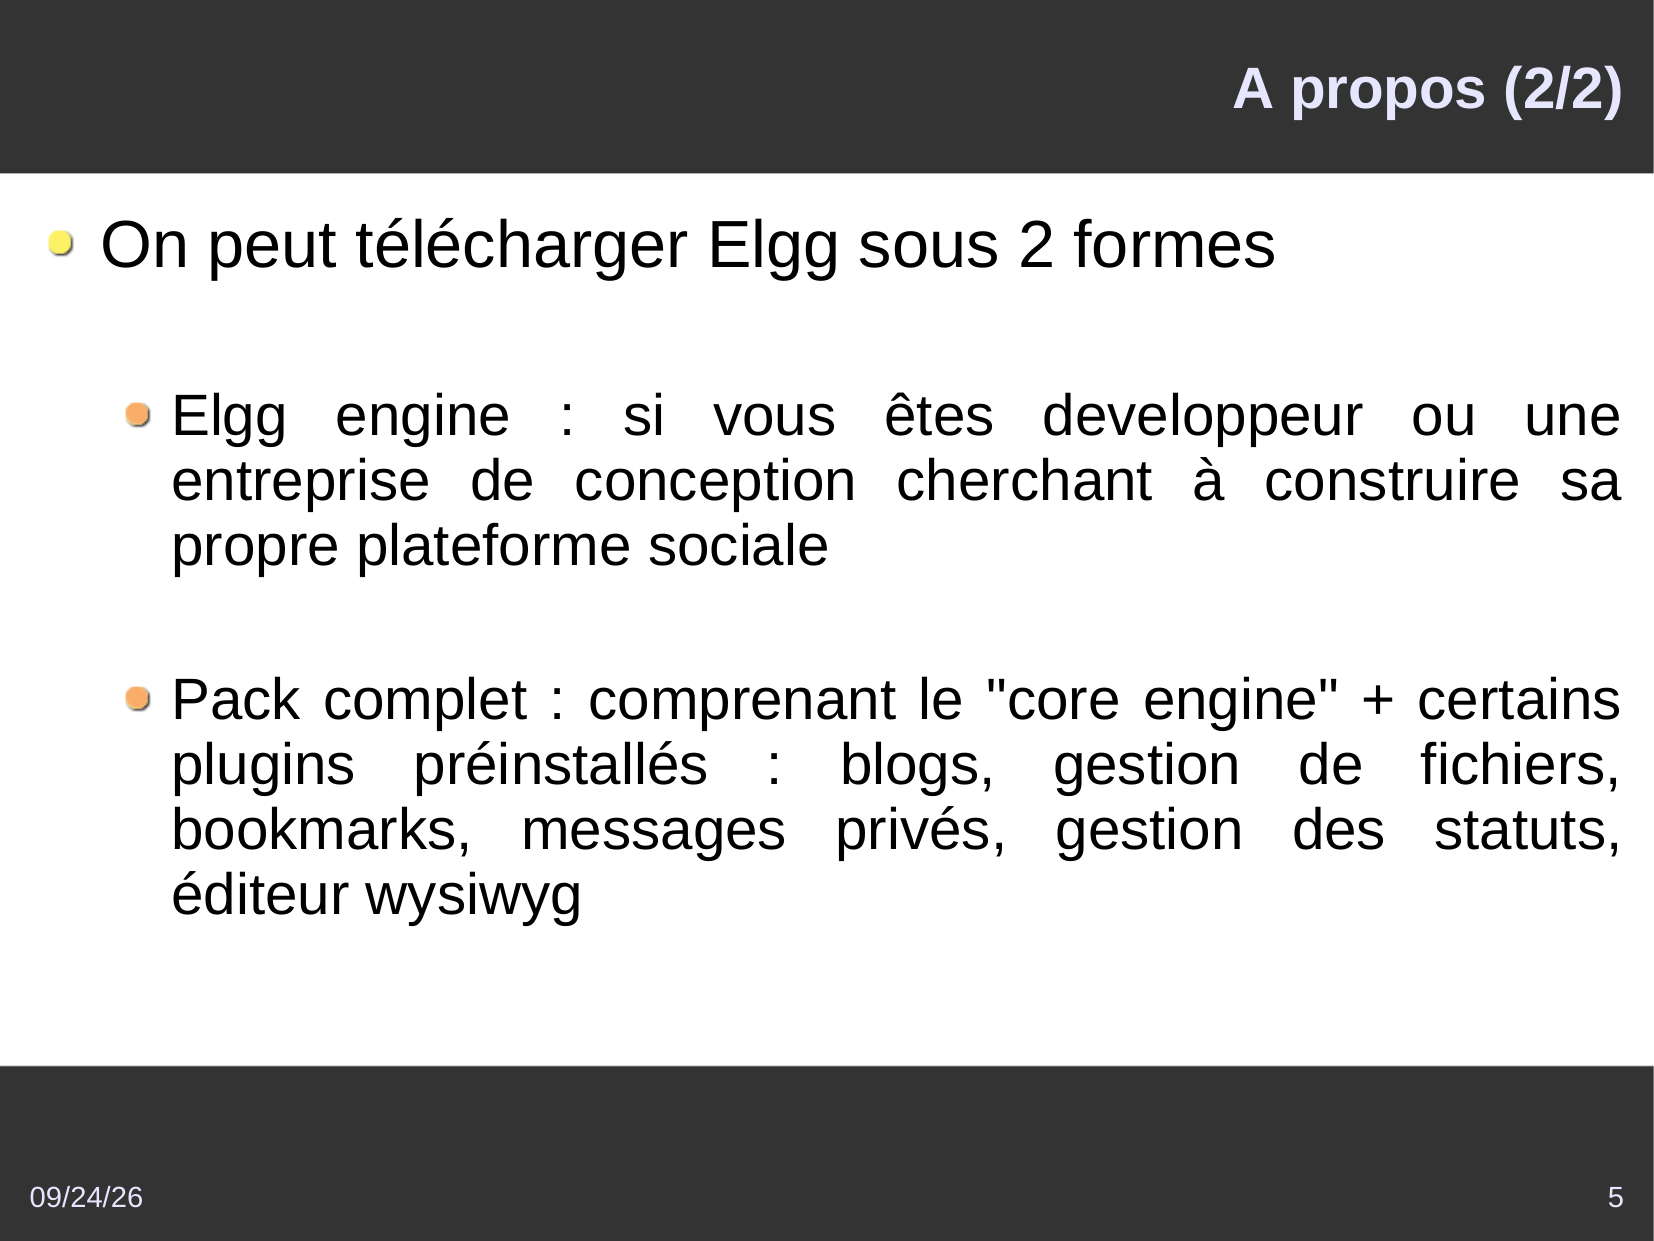

# A propos (2/2)
On peut télécharger Elgg sous 2 formes
Elgg engine : si vous êtes developpeur ou une entreprise de conception cherchant à construire sa propre plateforme sociale
Pack complet : comprenant le "core engine" + certains plugins préinstallés : blogs, gestion de fichiers, bookmarks, messages privés, gestion des statuts, éditeur wysiwyg
5